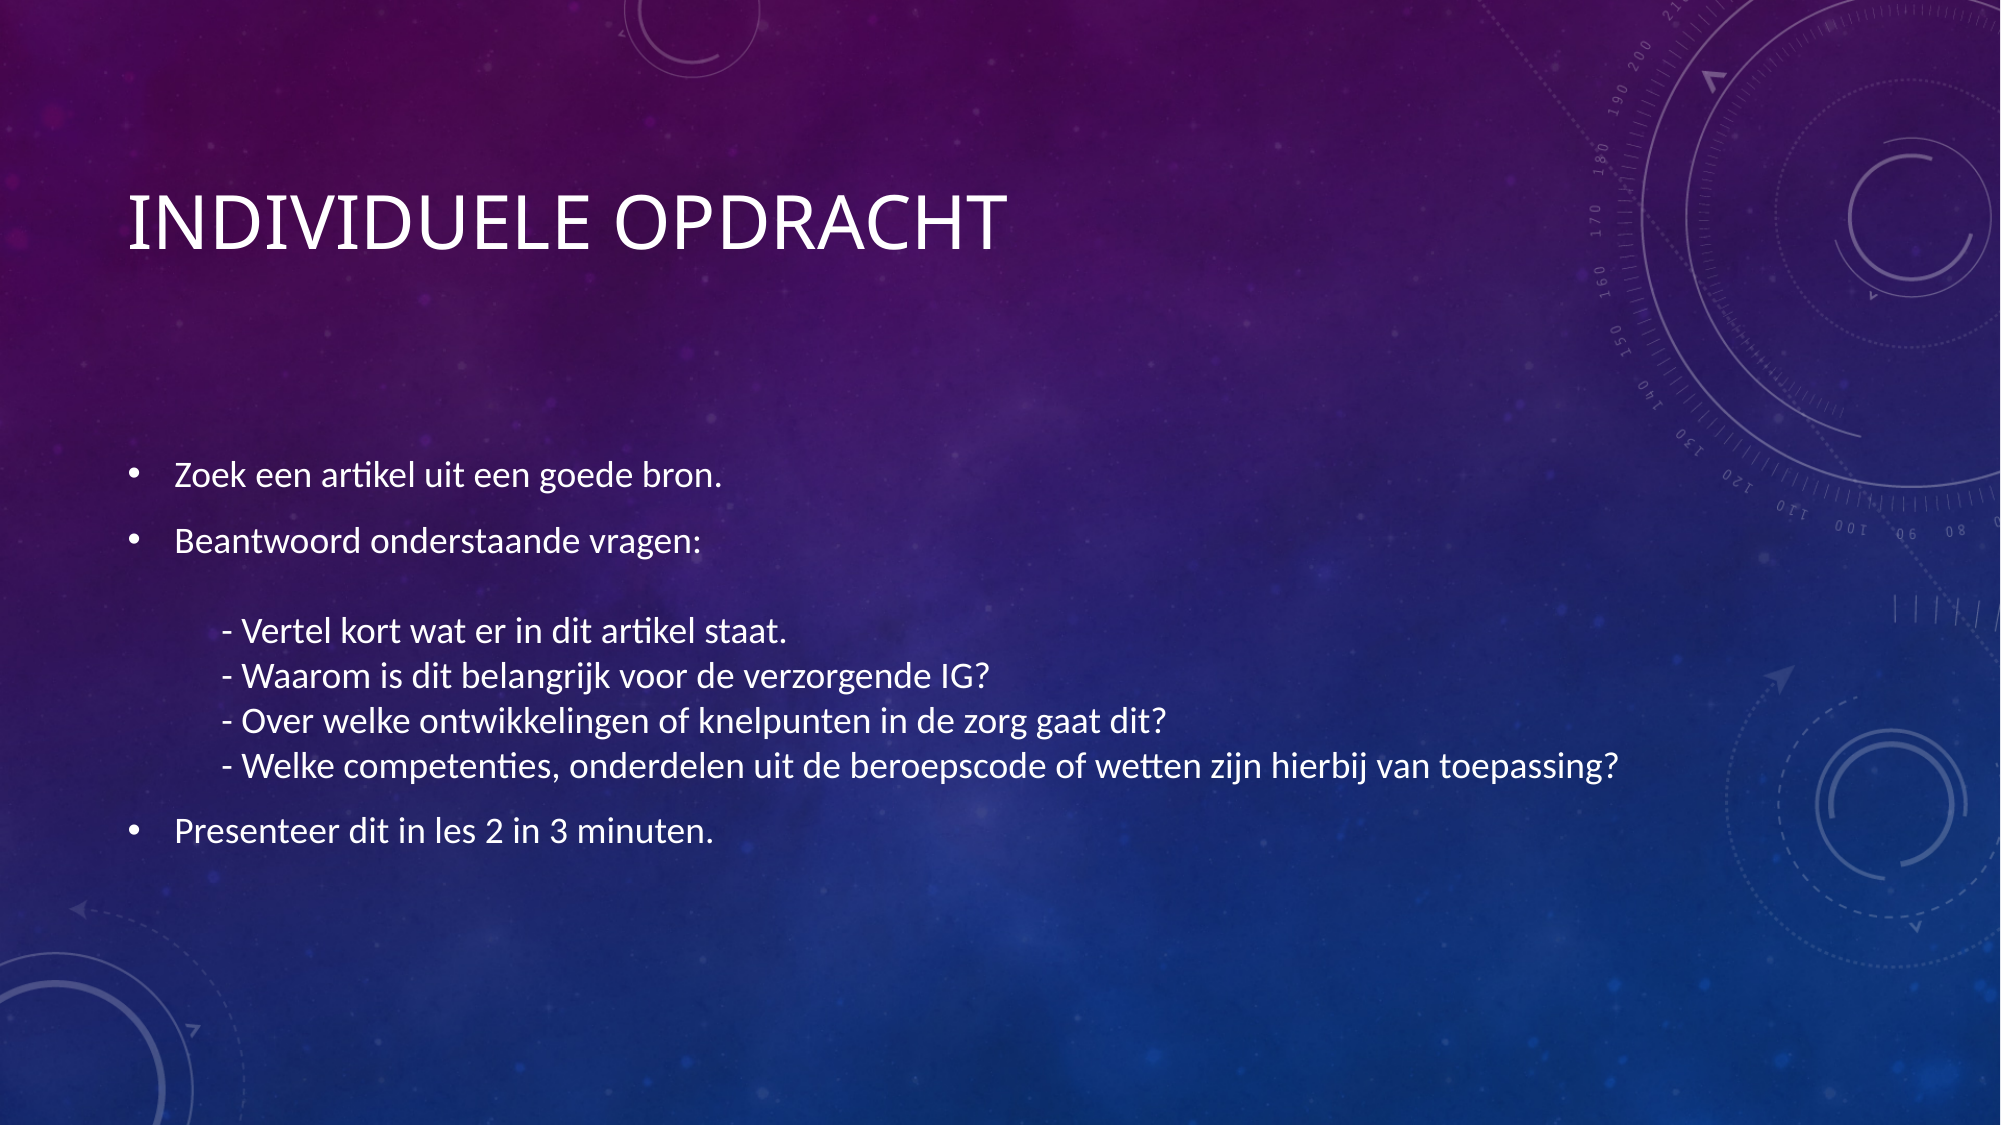

# Individuele opdracht
Zoek een artikel uit een goede bron.
Beantwoord onderstaande vragen:
- Vertel kort wat er in dit artikel staat.
- Waarom is dit belangrijk voor de verzorgende IG?
- Over welke ontwikkelingen of knelpunten in de zorg gaat dit?
- Welke competenties, onderdelen uit de beroepscode of wetten zijn hierbij van toepassing?
Presenteer dit in les 2 in 3 minuten.